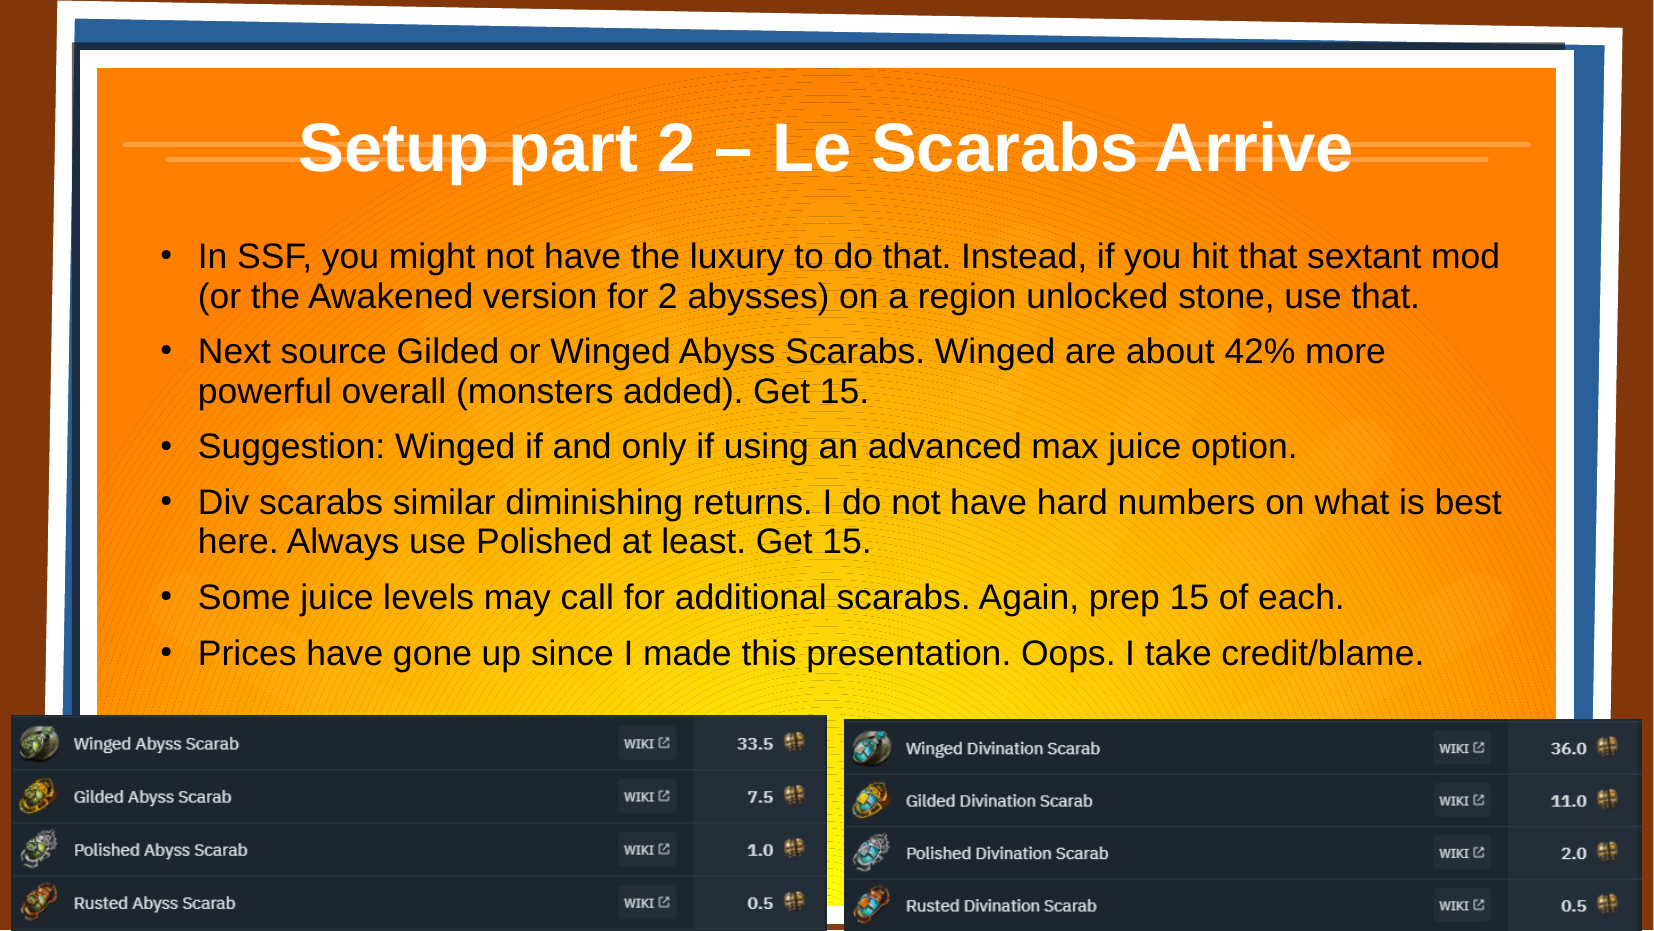

# Setup part 2 – Le Scarabs Arrive
In SSF, you might not have the luxury to do that. Instead, if you hit that sextant mod (or the Awakened version for 2 abysses) on a region unlocked stone, use that.
Next source Gilded or Winged Abyss Scarabs. Winged are about 42% more powerful overall (monsters added). Get 15.
Suggestion: Winged if and only if using an advanced max juice option.
Div scarabs similar diminishing returns. I do not have hard numbers on what is best here. Always use Polished at least. Get 15.
Some juice levels may call for additional scarabs. Again, prep 15 of each.
Prices have gone up since I made this presentation. Oops. I take credit/blame.
9